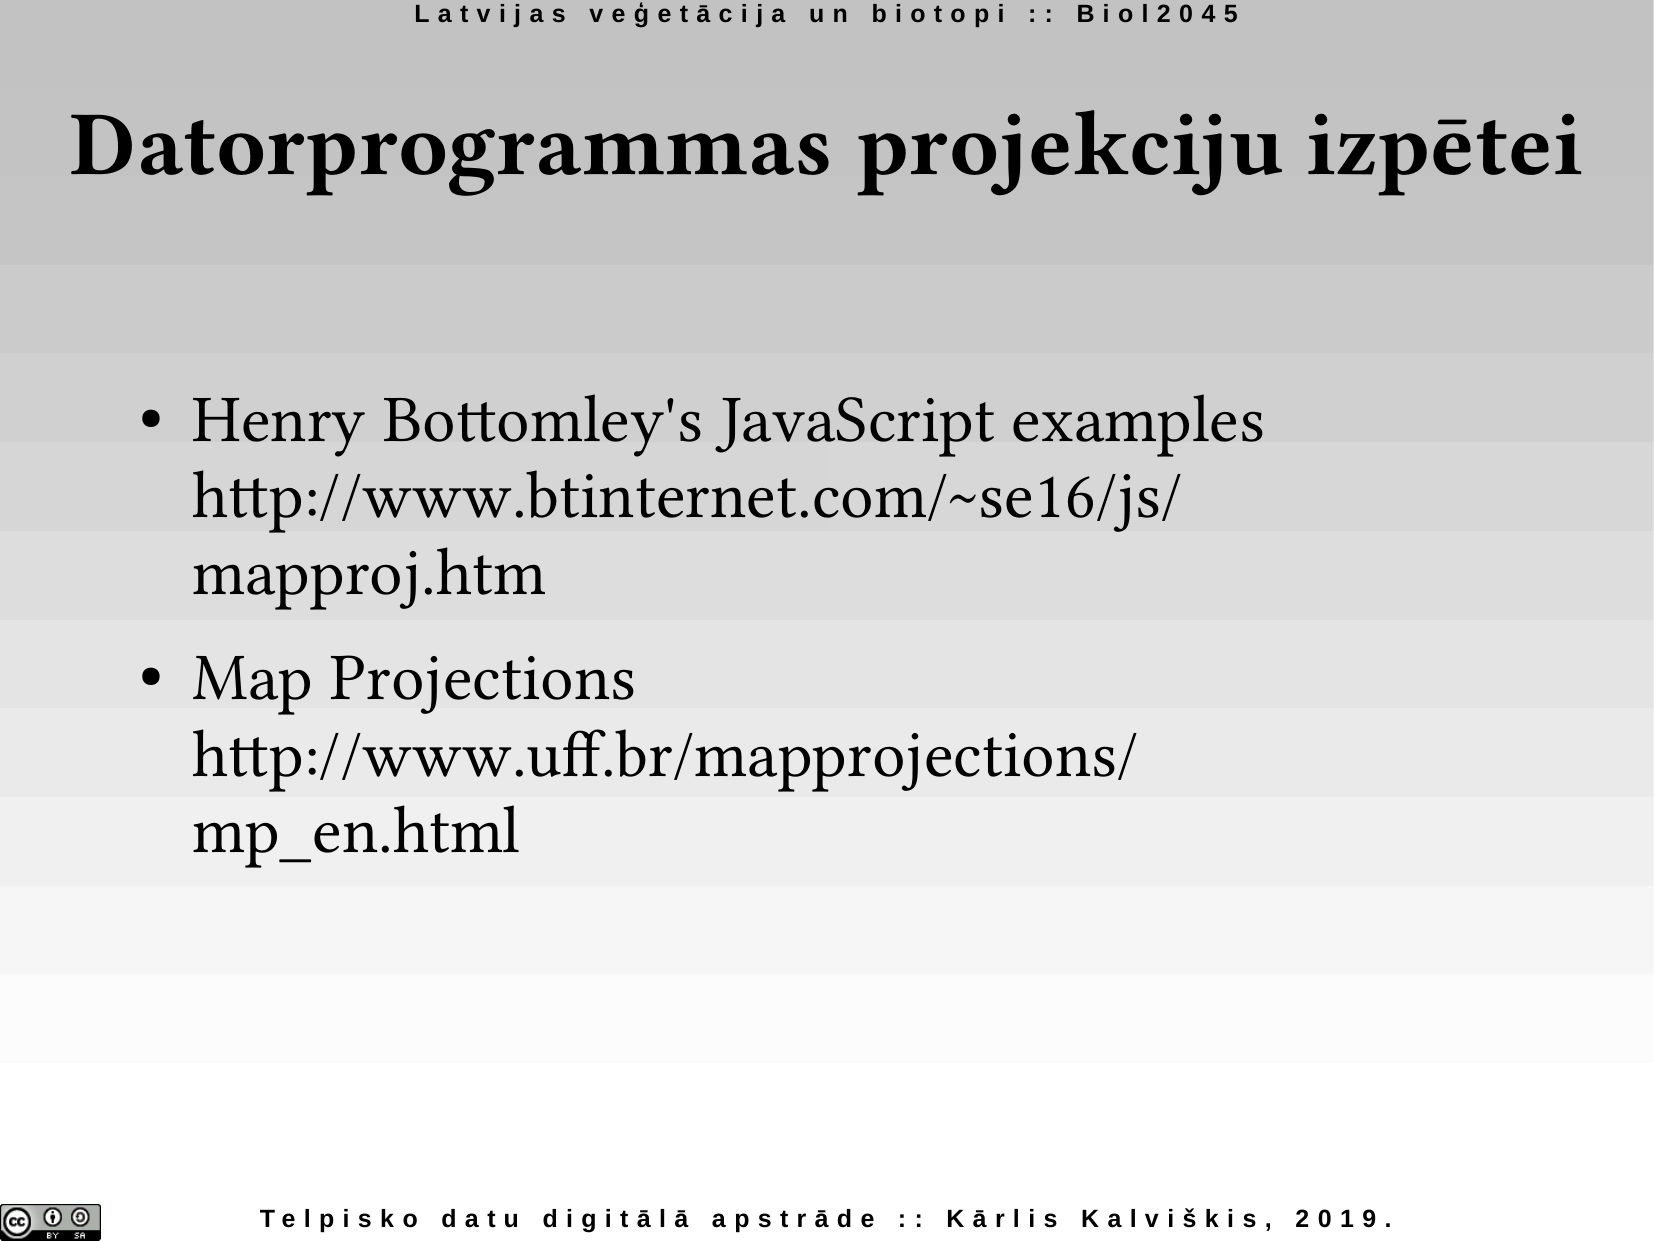

# Datorprogrammas projekciju izpētei
Henry Bottomley's JavaScript examples
http://www.btinternet.com/~se16/js/
mapproj.htm
Map Projections
http://www.uff.br/mapprojections/
mp_en.html